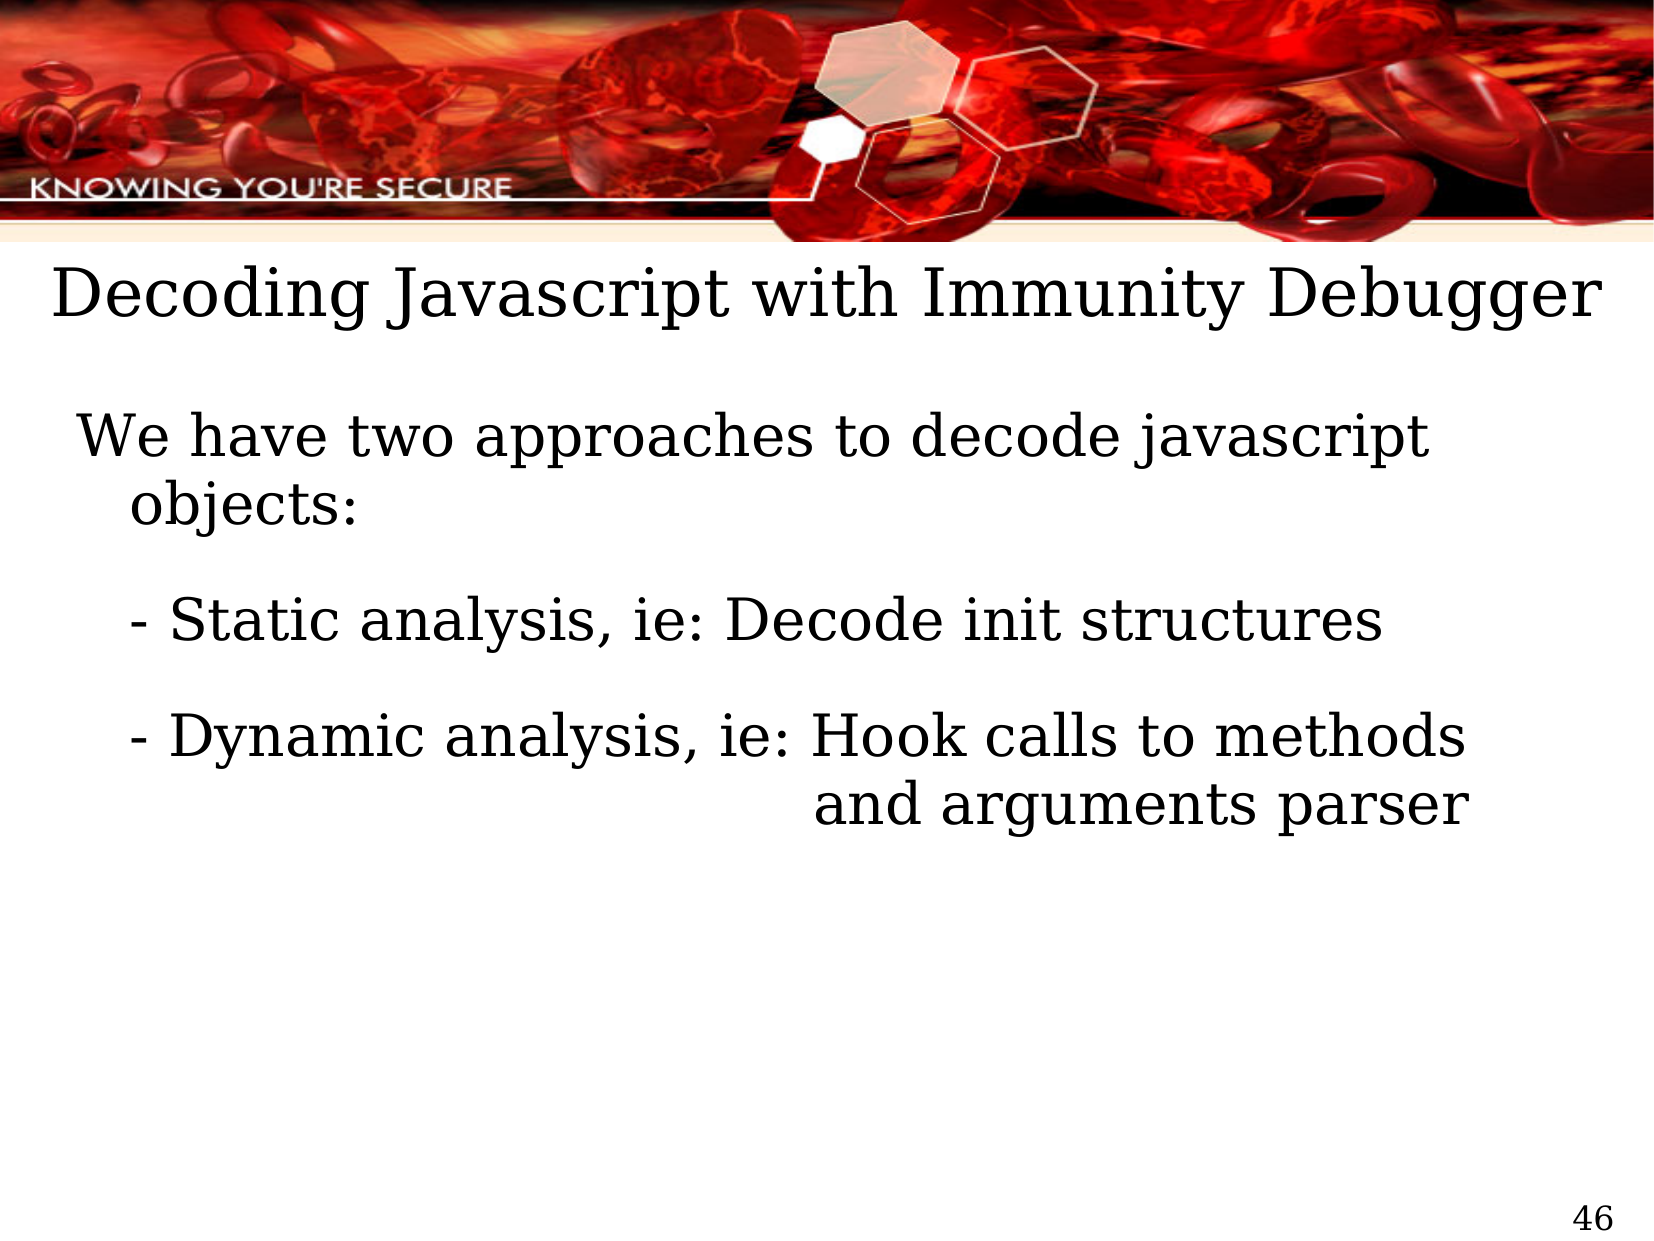

# Decoding Javascript with Immunity Debugger
We have two approaches to decode javascript objects:
- Static analysis, ie: Decode init structures
- Dynamic analysis, ie: Hook calls to methods
 and arguments parser